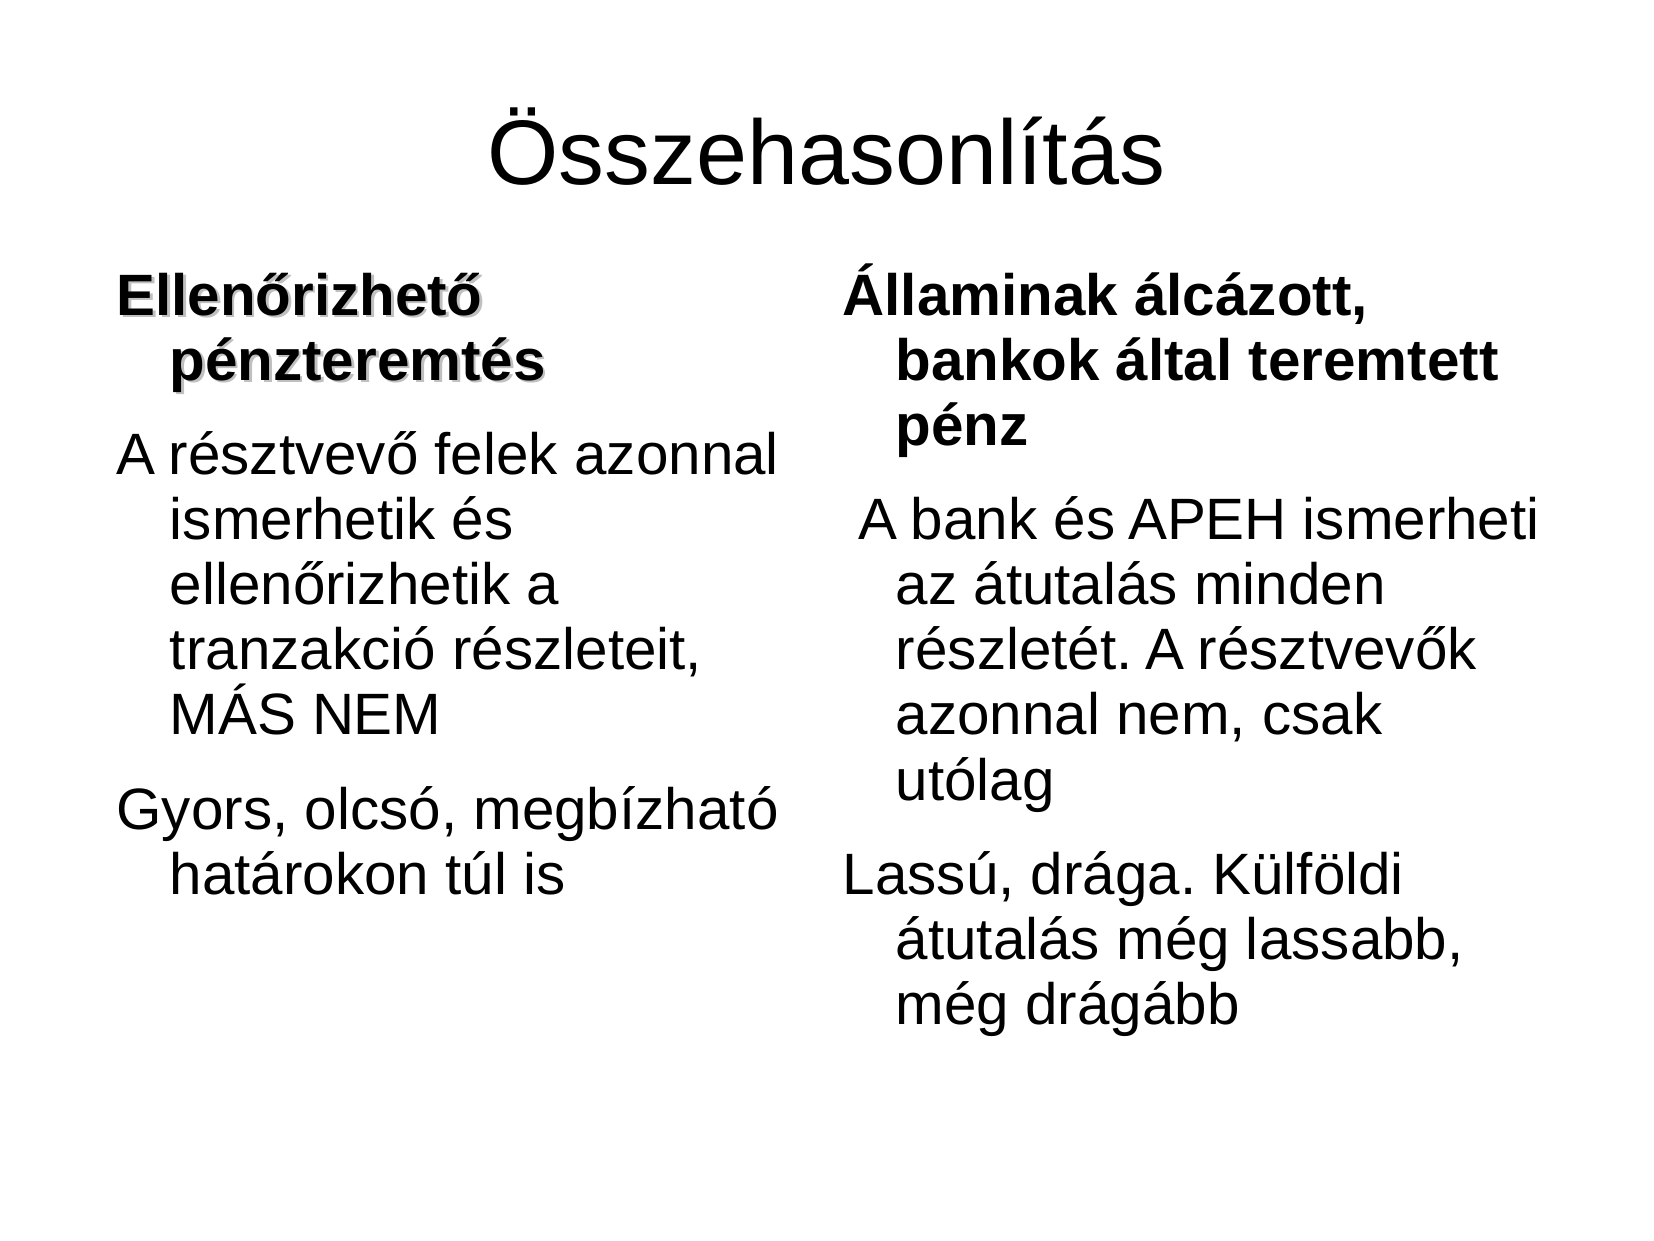

# Összehasonlítás
Ellenőrizhető pénzteremtés
A résztvevő felek azonnal ismerhetik és ellenőrizhetik a tranzakció részleteit, MÁS NEM
Gyors, olcsó, megbízható határokon túl is
Államinak álcázott, bankok által teremtett pénz
 A bank és APEH ismerheti az átutalás minden részletét. A résztvevők azonnal nem, csak utólag
Lassú, drága. Külföldi átutalás még lassabb, még drágább